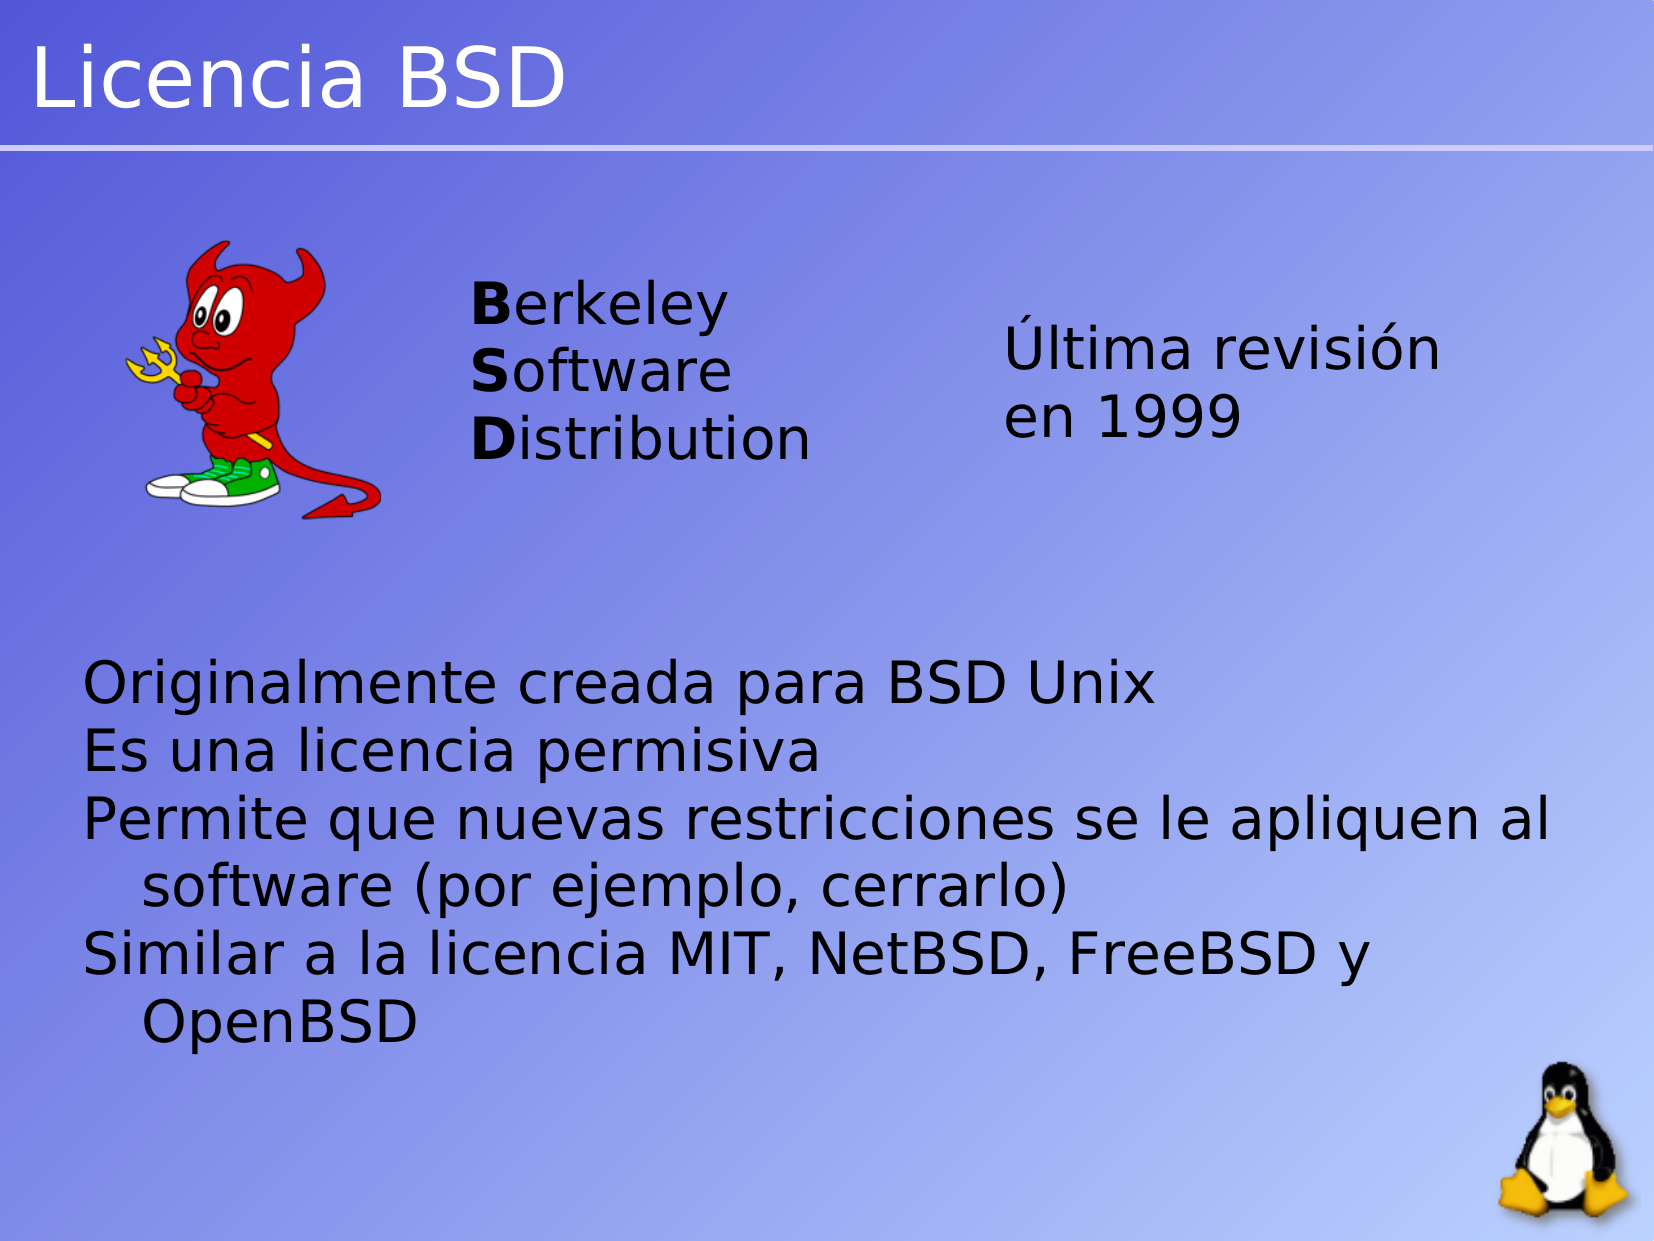

# Licencia BSD
Berkeley
Software
Distribution
Última revisión
en 1999
Originalmente creada para BSD Unix
Es una licencia permisiva
Permite que nuevas restricciones se le apliquen al software (por ejemplo, cerrarlo)
Similar a la licencia MIT, NetBSD, FreeBSD y OpenBSD